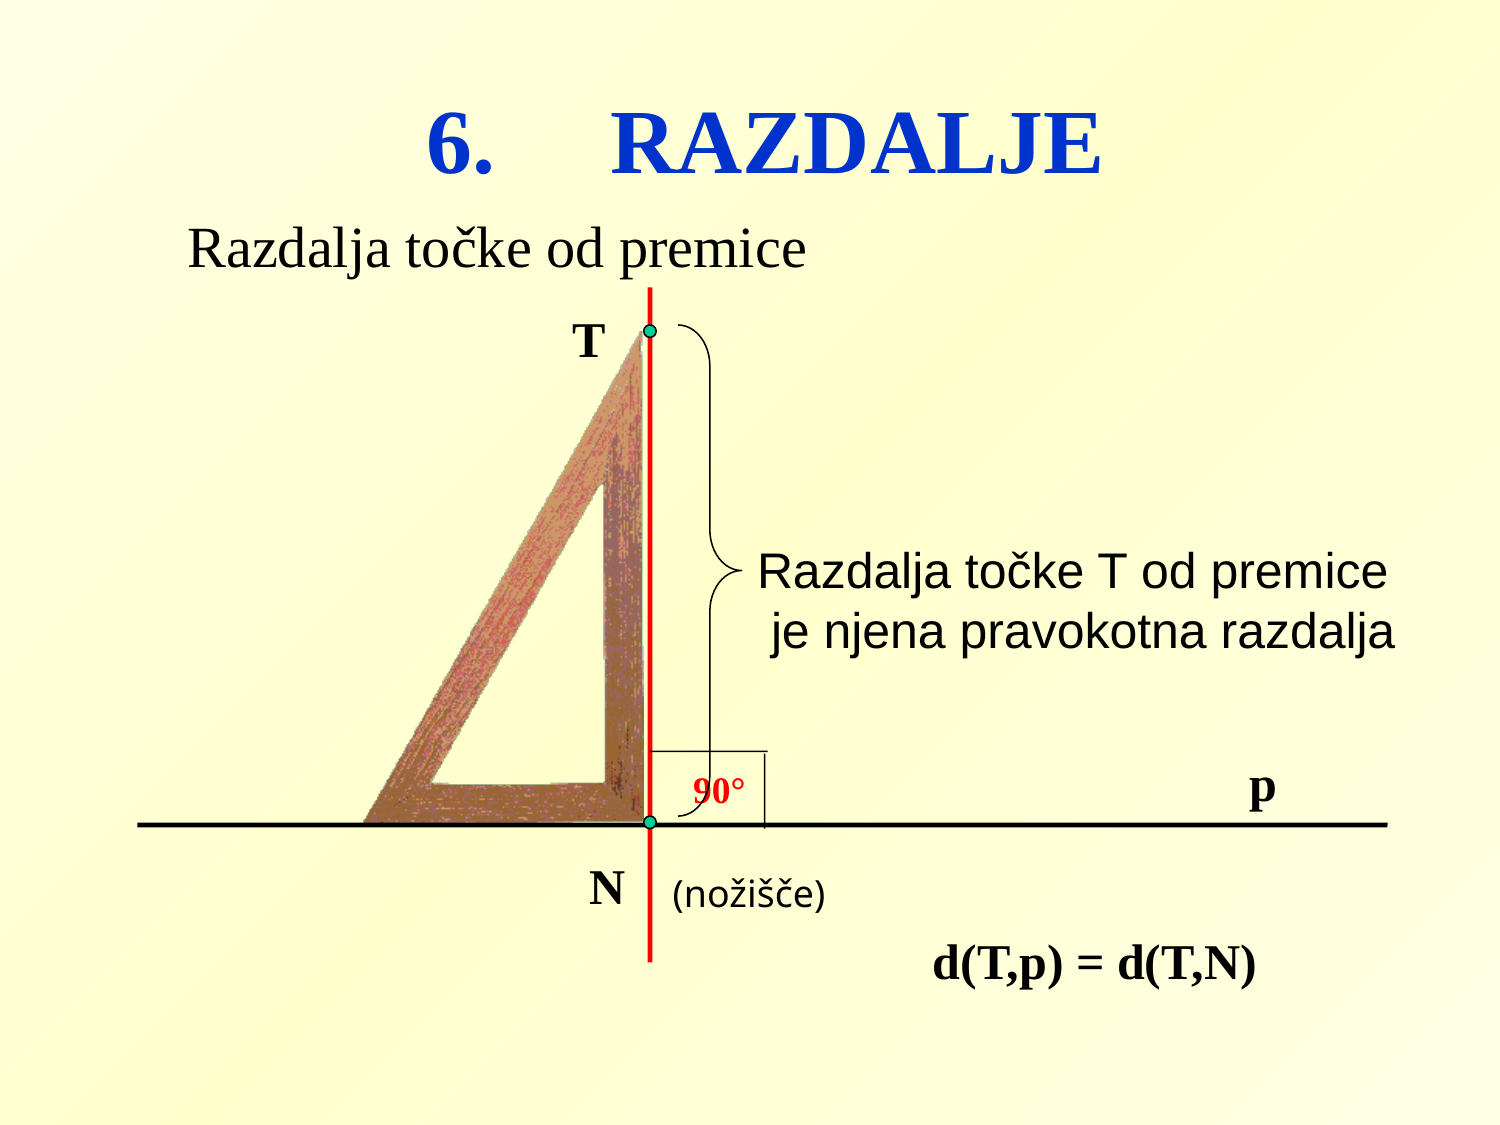

6. RAZDALJE
# Razdalja točke od premice
T
Razdalja točke T od premice
 je njena pravokotna razdalja
p
90°
N
(nožišče)
d(T,p) = d(T,N)